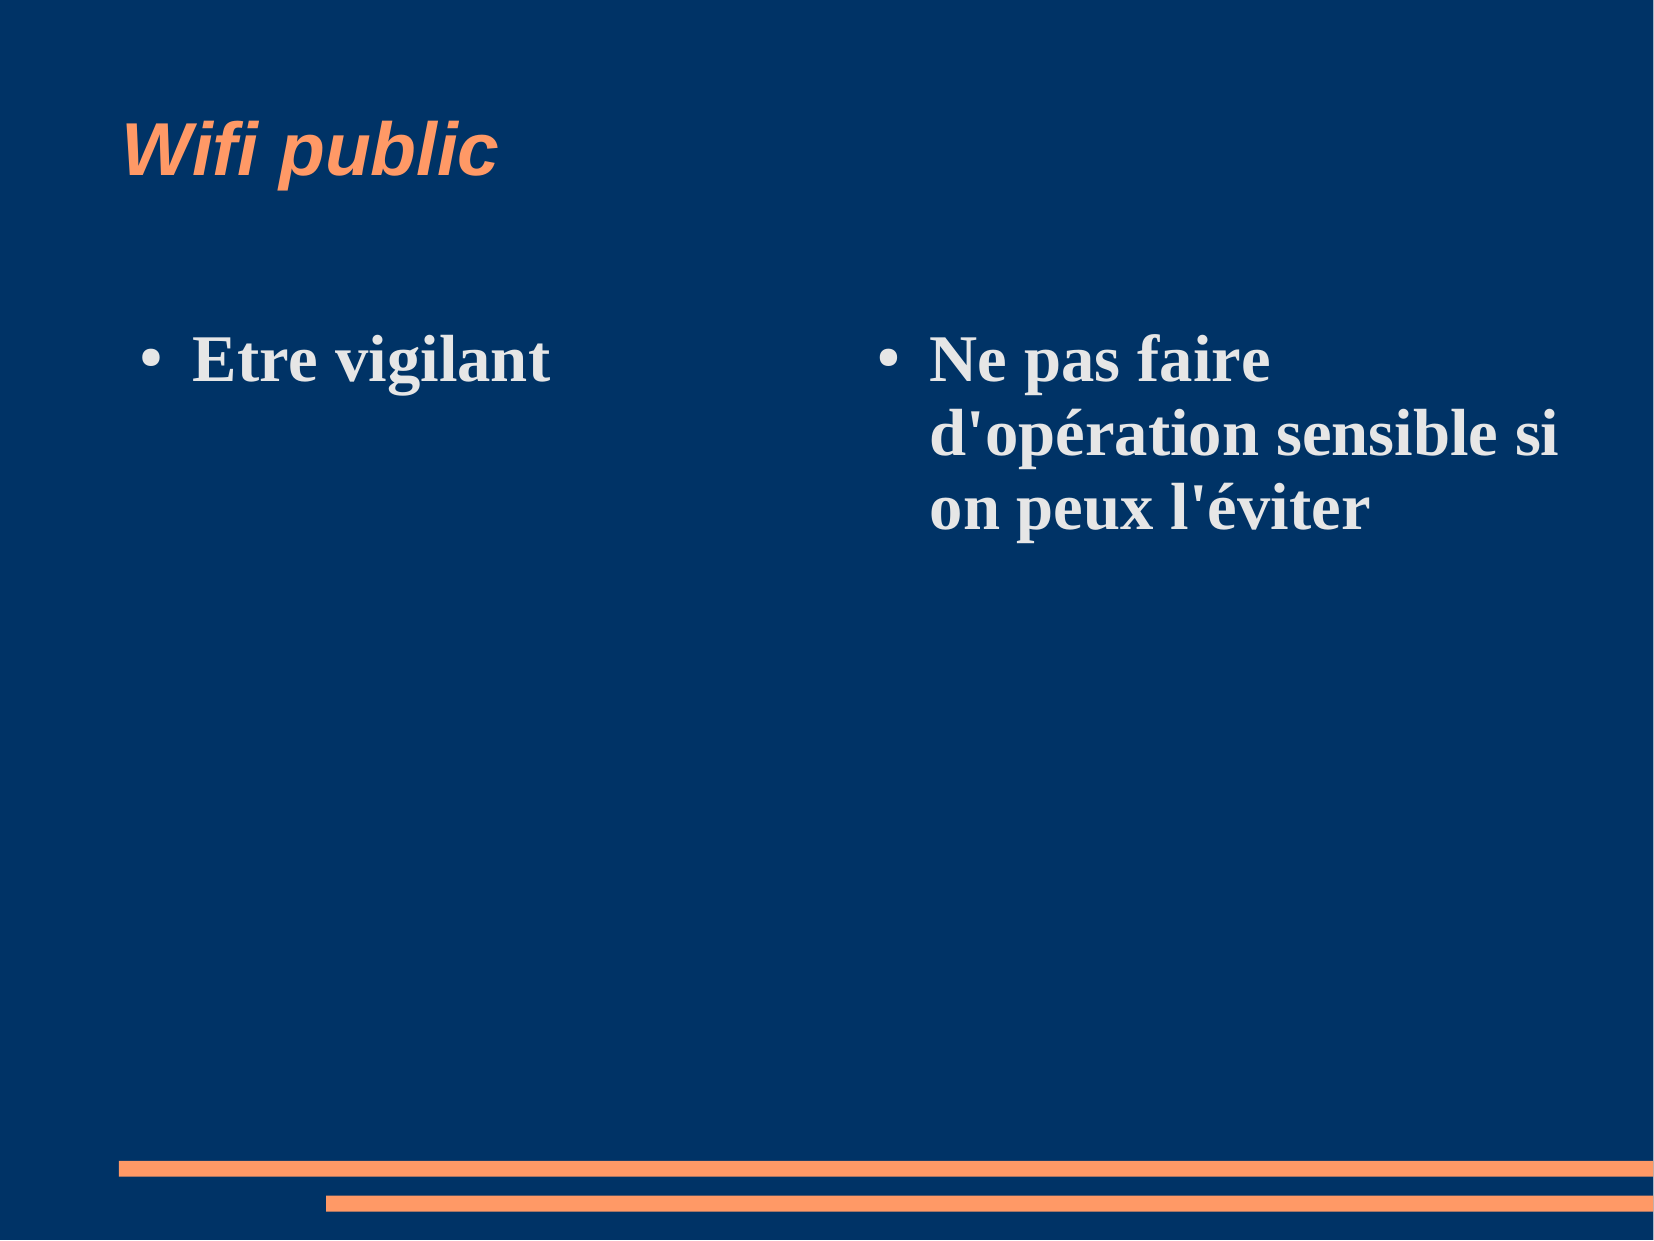

# Wifi public
Etre vigilant
Ne pas faire d'opération sensible si on peux l'éviter